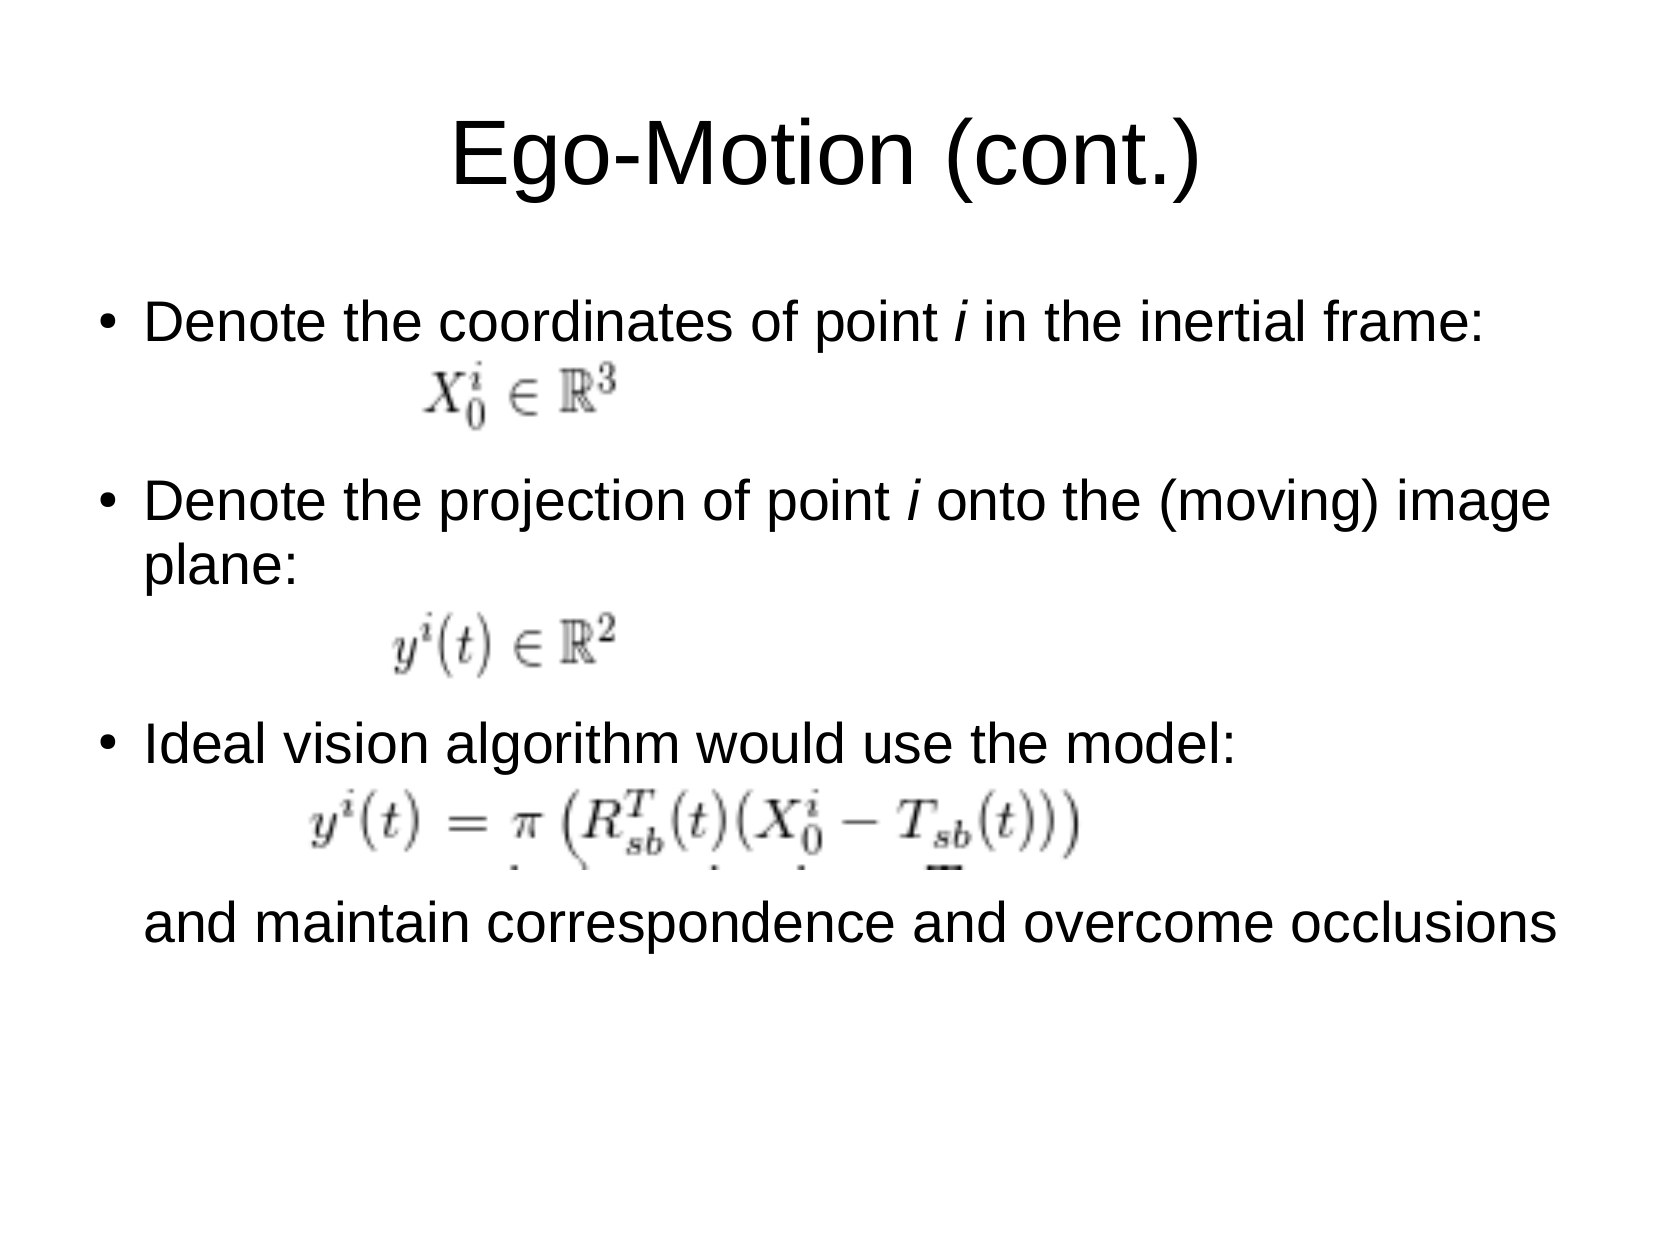

# Ego-Motion (cont.)
Denote the coordinates of point i in the inertial frame:
Denote the projection of point i onto the (moving) image plane:
Ideal vision algorithm would use the model:
and maintain correspondence and overcome occlusions